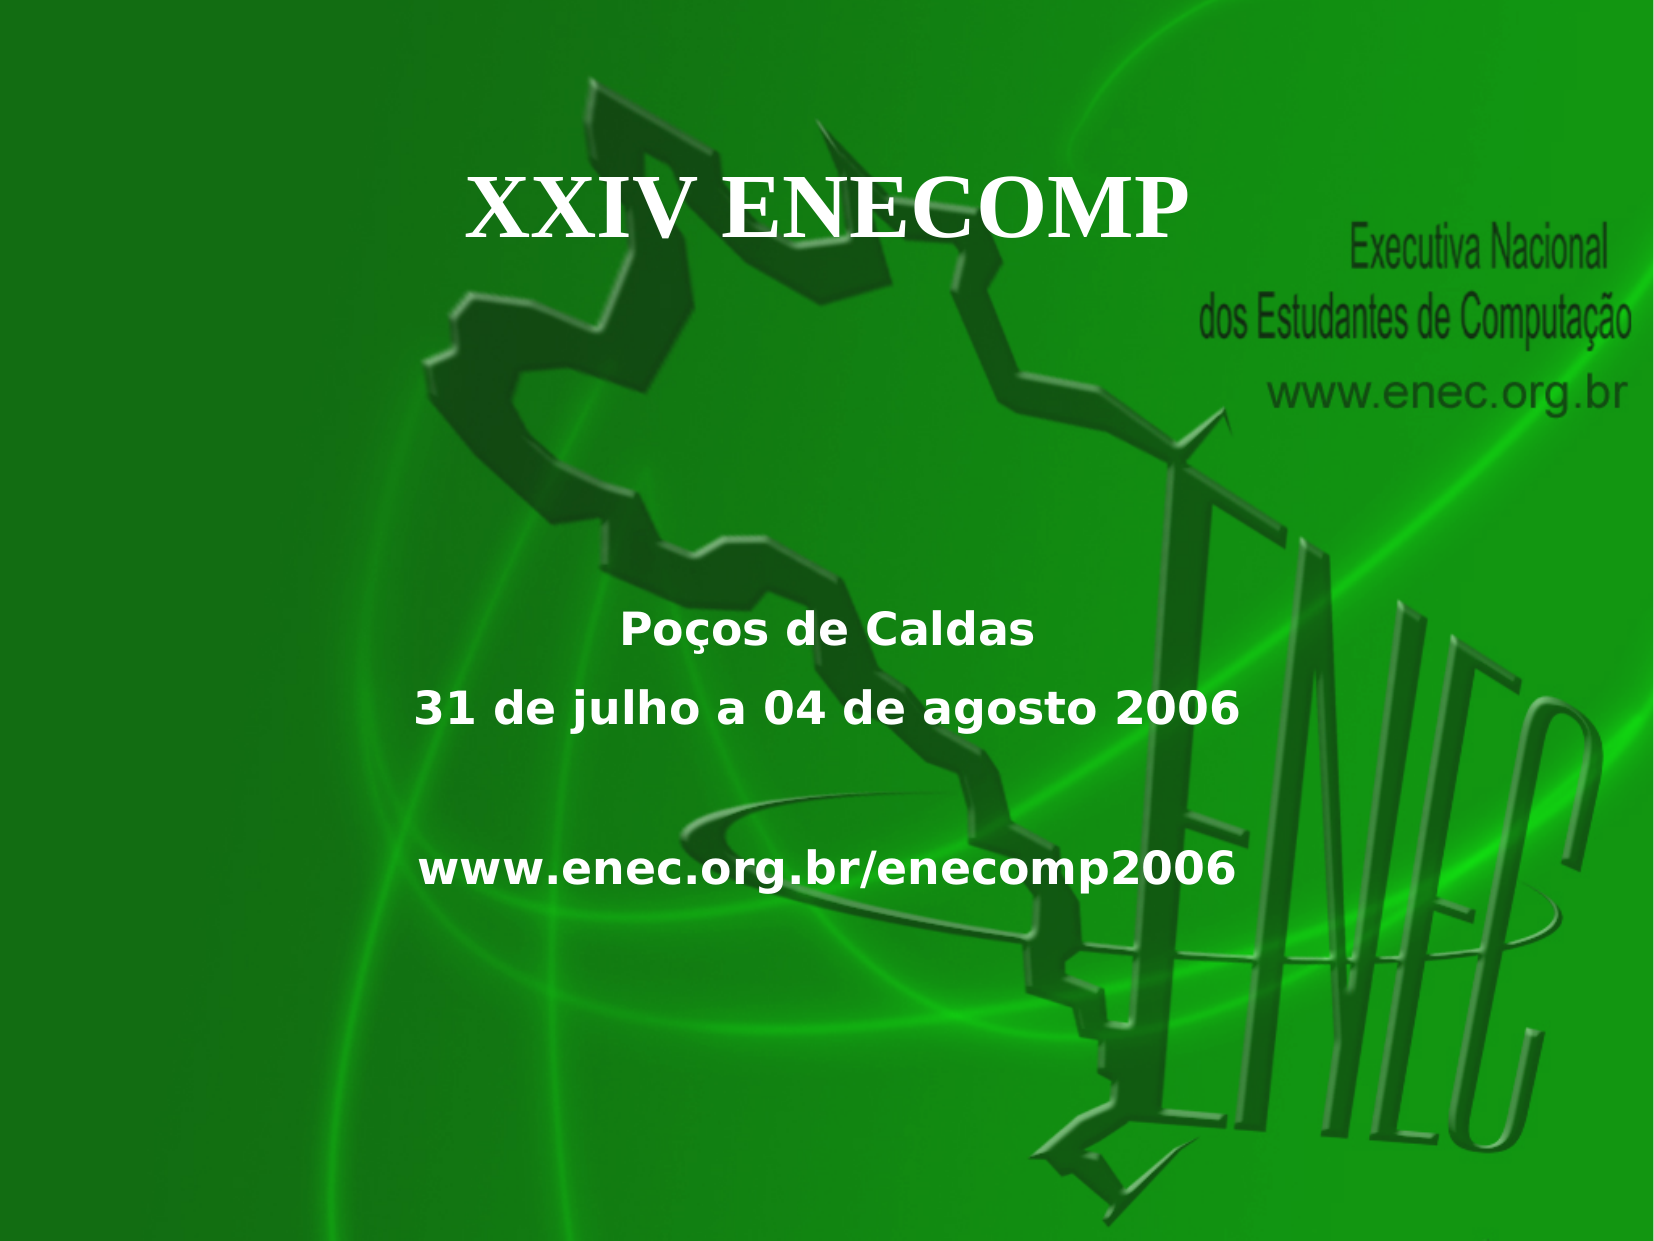

# XXIV ENECOMP
Poços de Caldas
31 de julho a 04 de agosto 2006
www.enec.org.br/enecomp2006